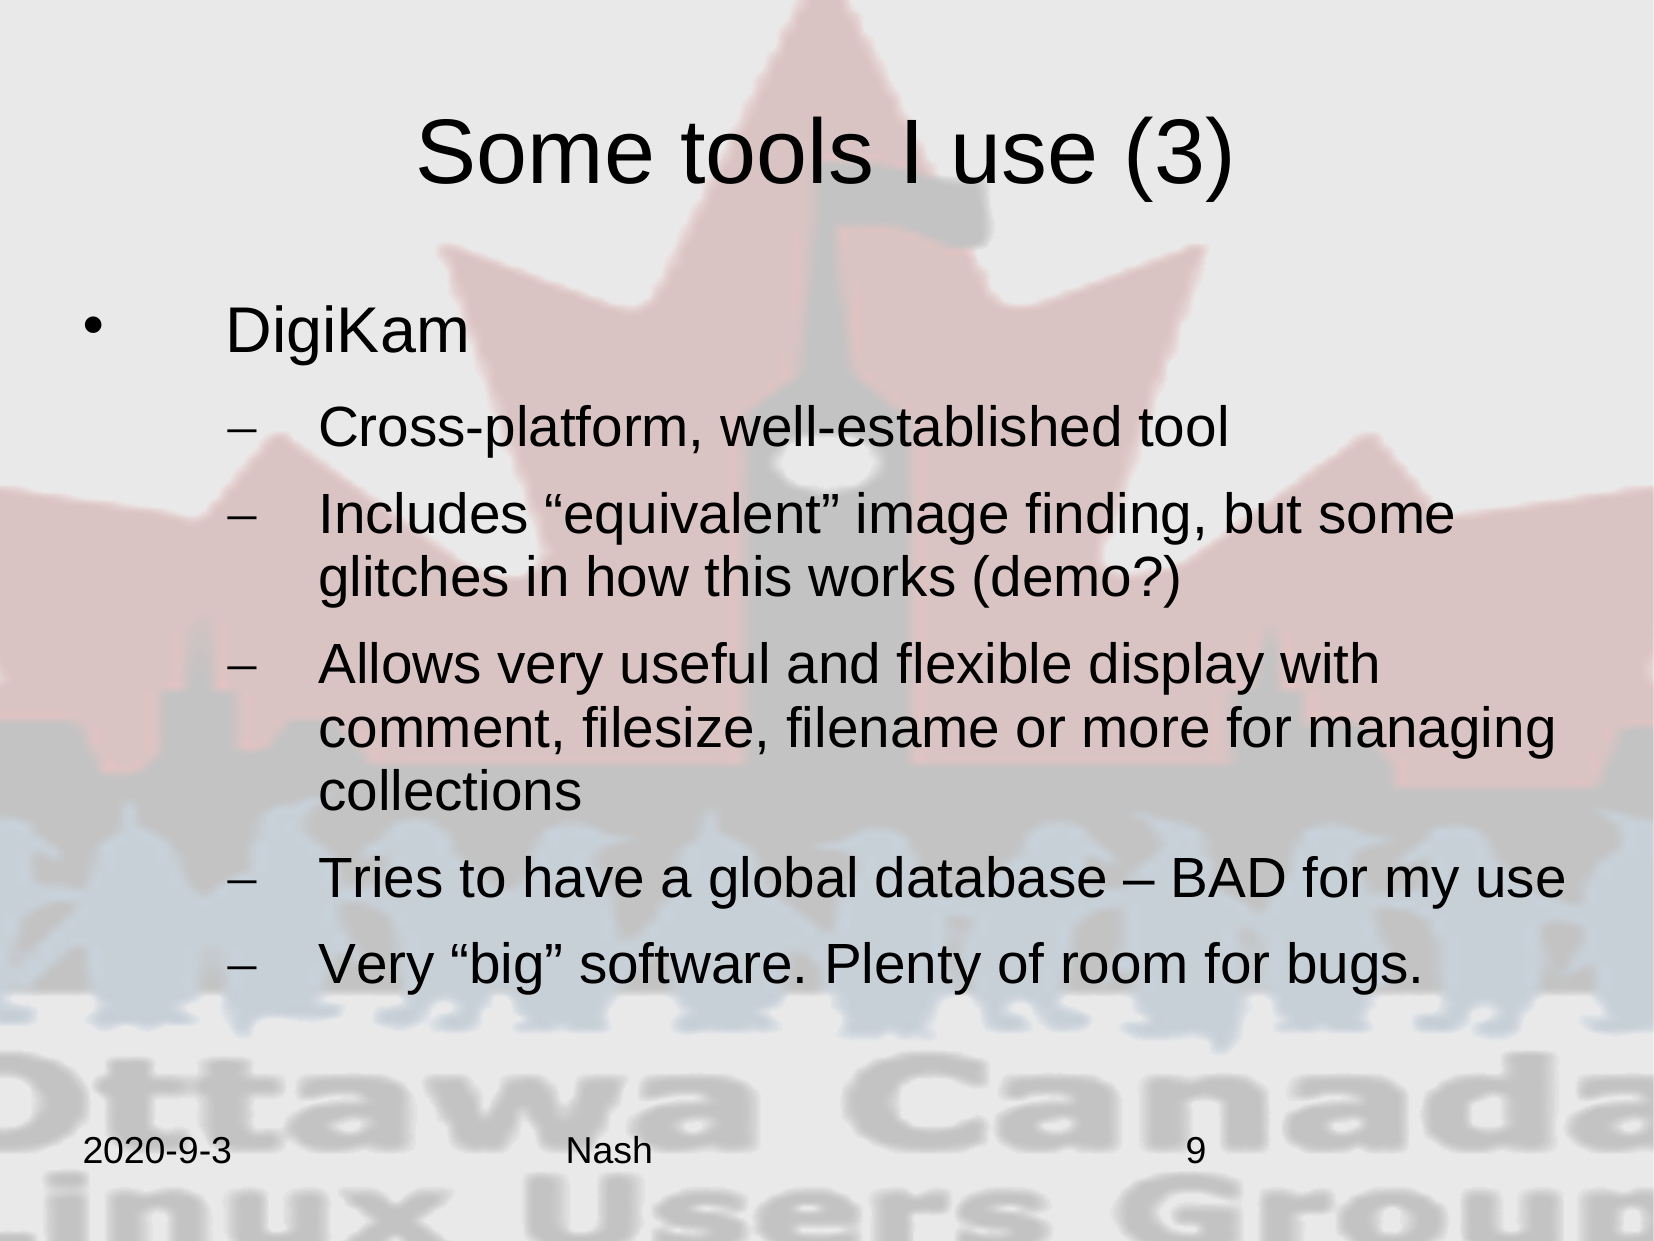

# Some tools I use (3)
DigiKam
Cross-platform, well-established tool
Includes “equivalent” image finding, but some glitches in how this works (demo?)
Allows very useful and flexible display with comment, filesize, filename or more for managing collections
Tries to have a global database – BAD for my use
Very “big” software. Plenty of room for bugs.
9